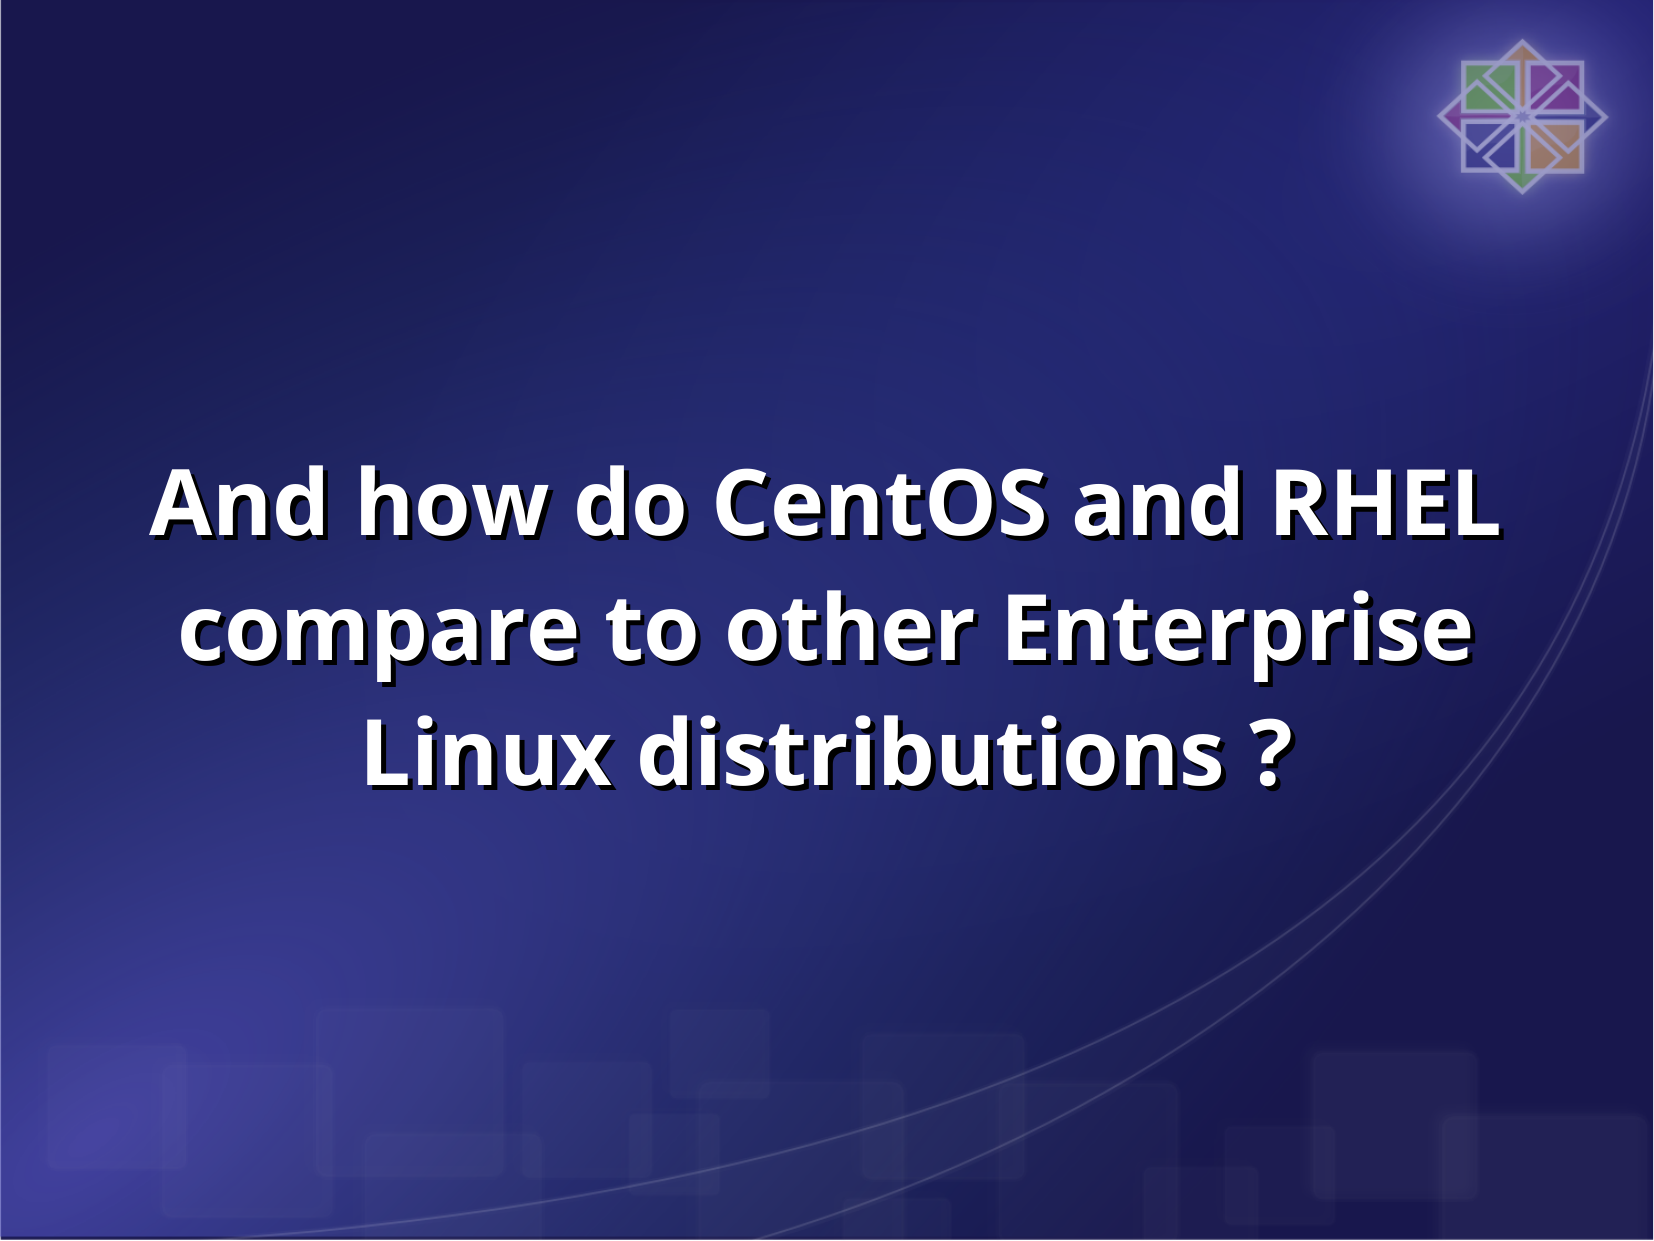

# And how do CentOS and RHEL compare to other Enterprise Linux distributions ?